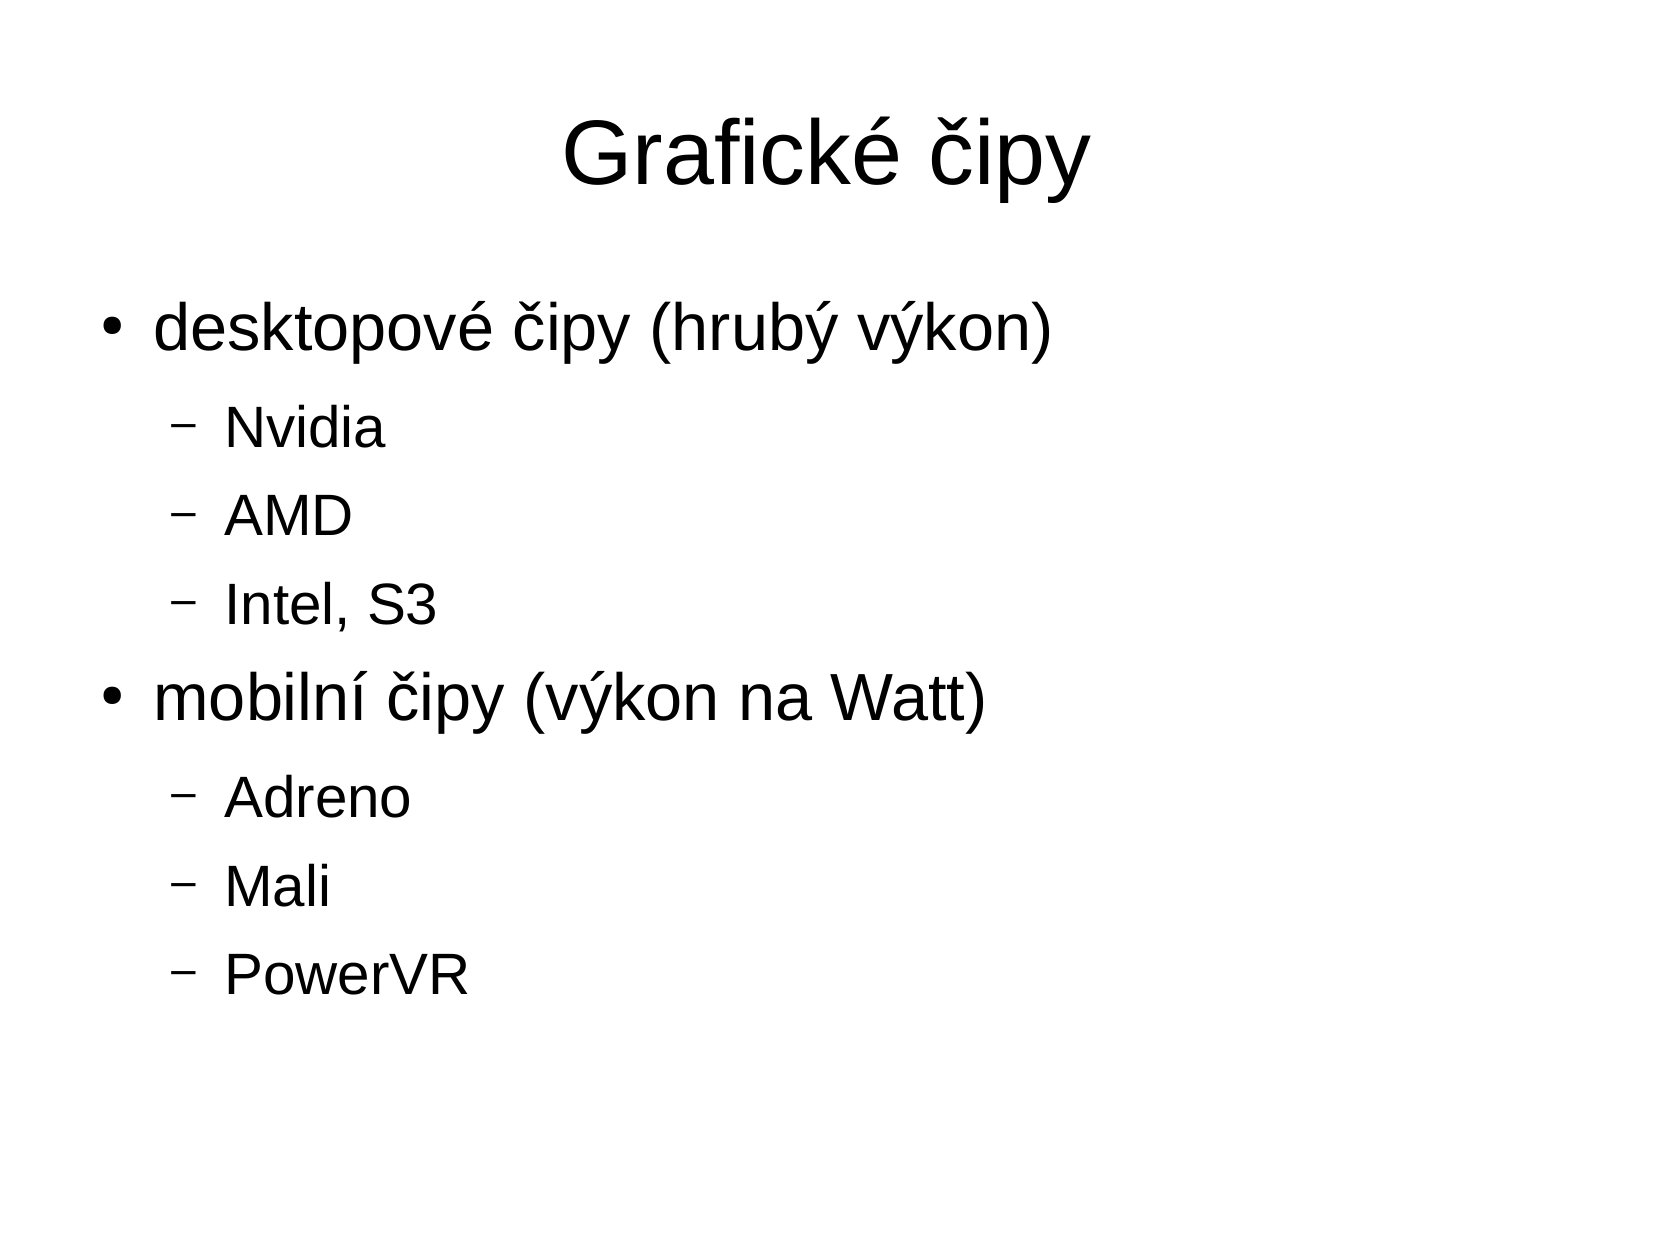

# Grafické čipy
desktopové čipy (hrubý výkon)
Nvidia
AMD
Intel, S3
mobilní čipy (výkon na Watt)
Adreno
Mali
PowerVR